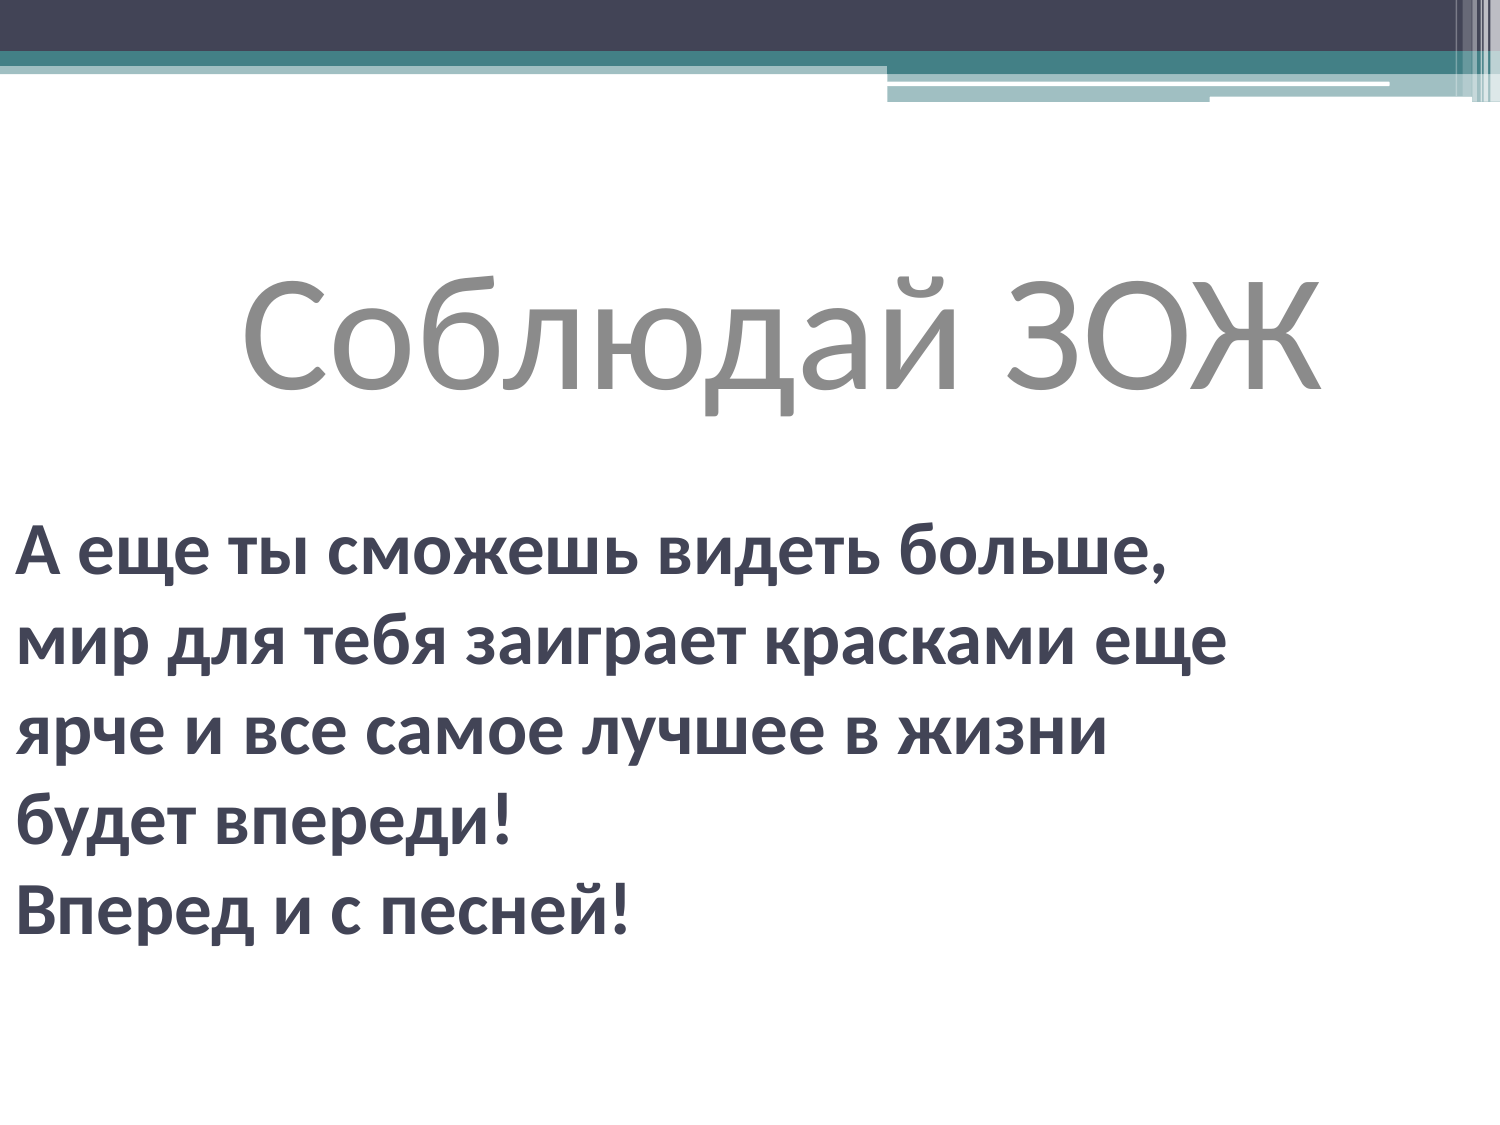

Соблюдай ЗОЖ
# А еще ты сможешь видеть больше, мир для тебя заиграет красками еще ярче и все самое лучшее в жизни будет впереди! Вперед и с песней!